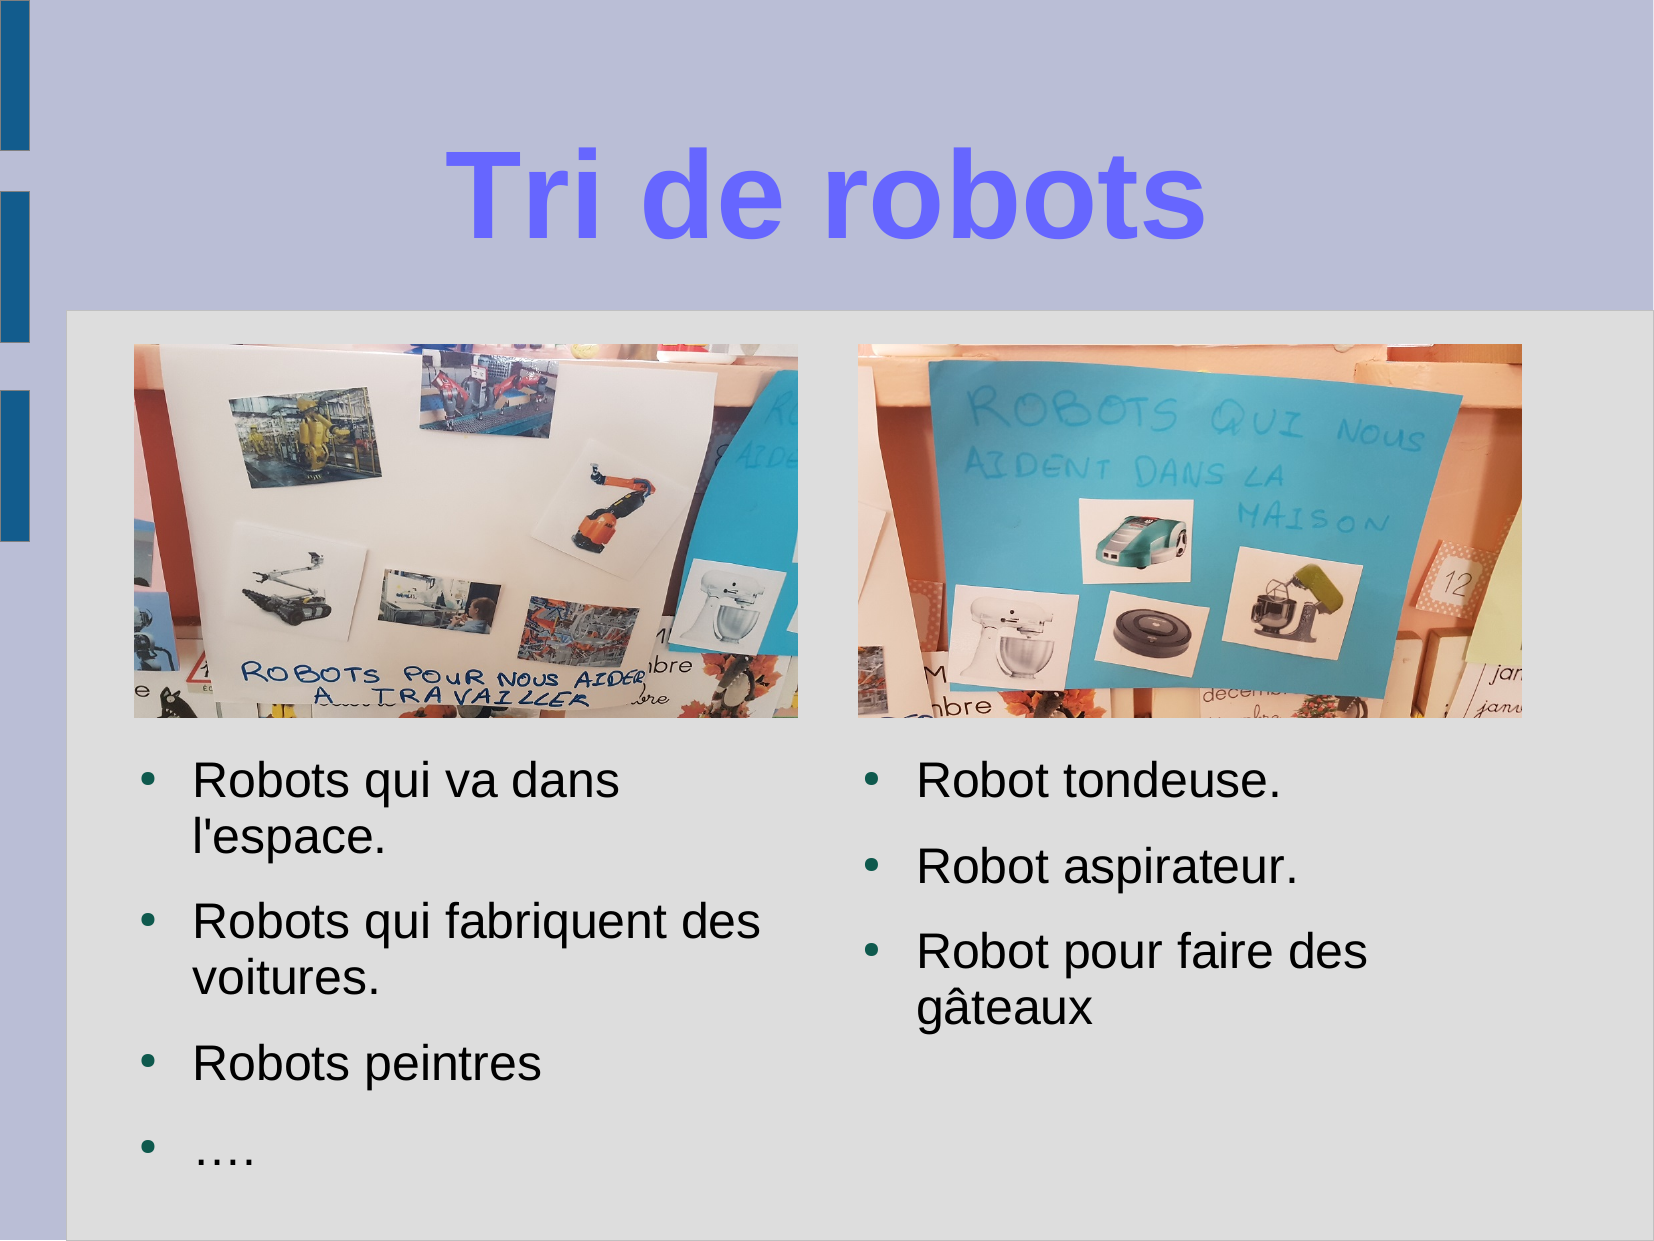

# Tri de robots
Robots qui va dans l'espace.
Robots qui fabriquent des voitures.
Robots peintres
….
Robot tondeuse.
Robot aspirateur.
Robot pour faire des gâteaux